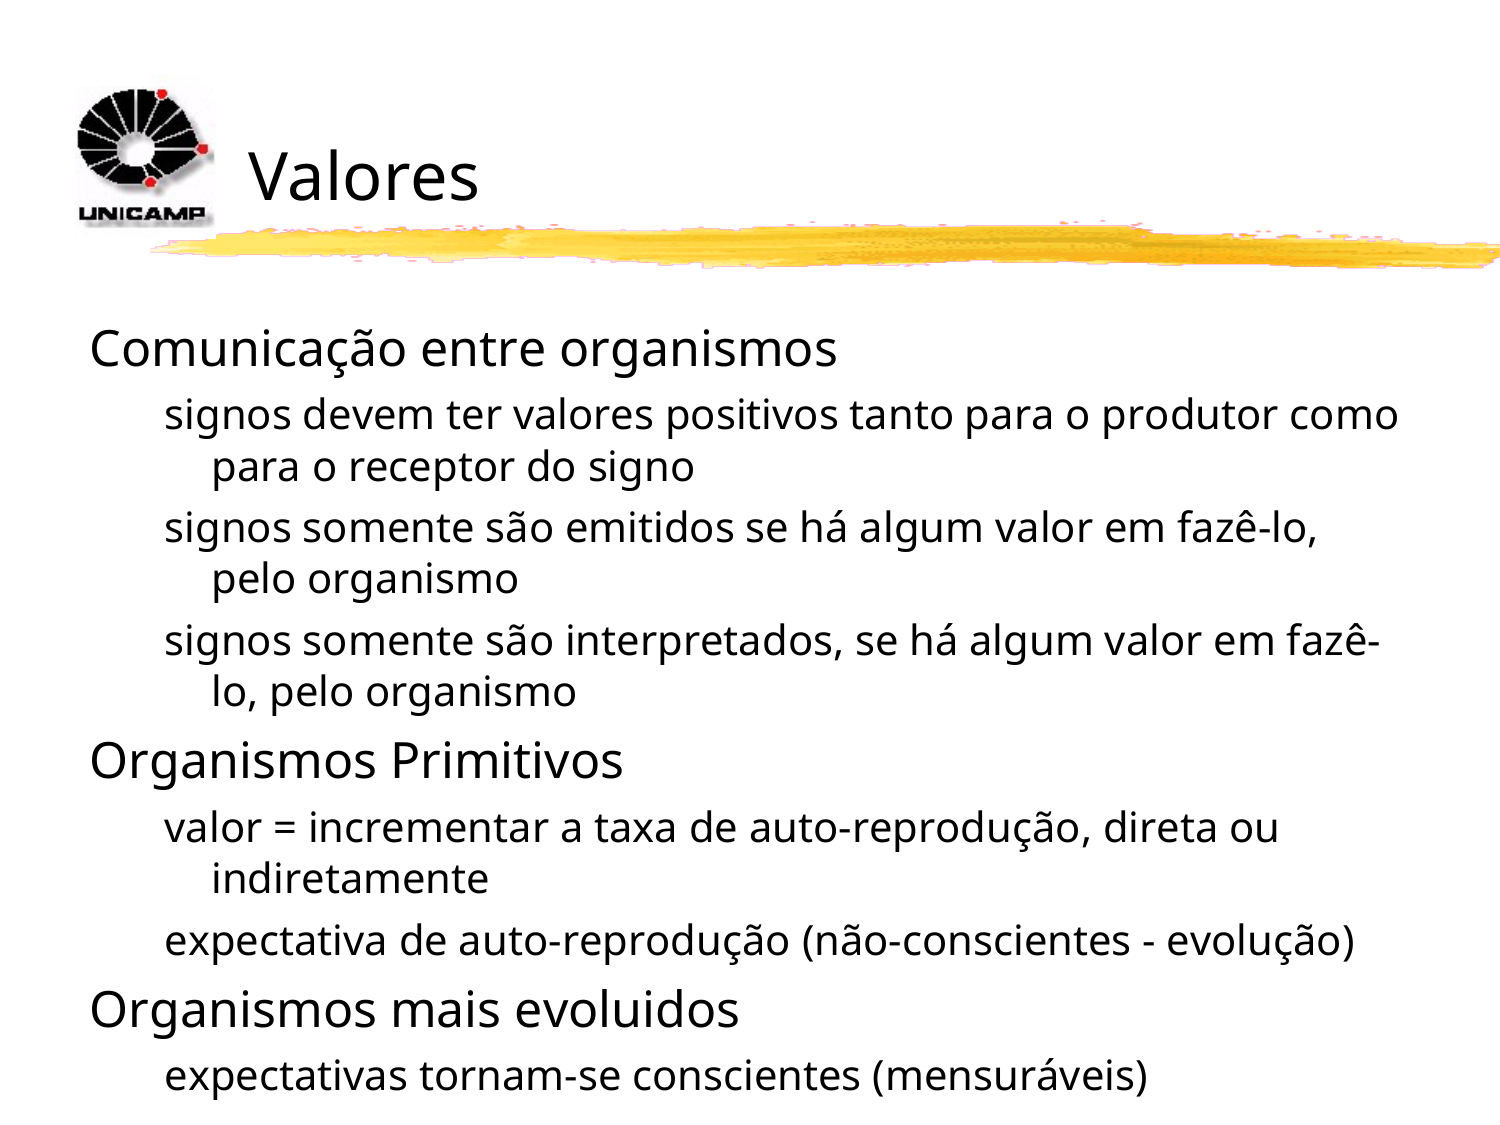

# Valores
Comunicação entre organismos
signos devem ter valores positivos tanto para o produtor como para o receptor do signo
signos somente são emitidos se há algum valor em fazê-lo, pelo organismo
signos somente são interpretados, se há algum valor em fazê-lo, pelo organismo
Organismos Primitivos
valor = incrementar a taxa de auto-reprodução, direta ou indiretamente
expectativa de auto-reprodução (não-conscientes - evolução)
Organismos mais evoluidos
expectativas tornam-se conscientes (mensuráveis)